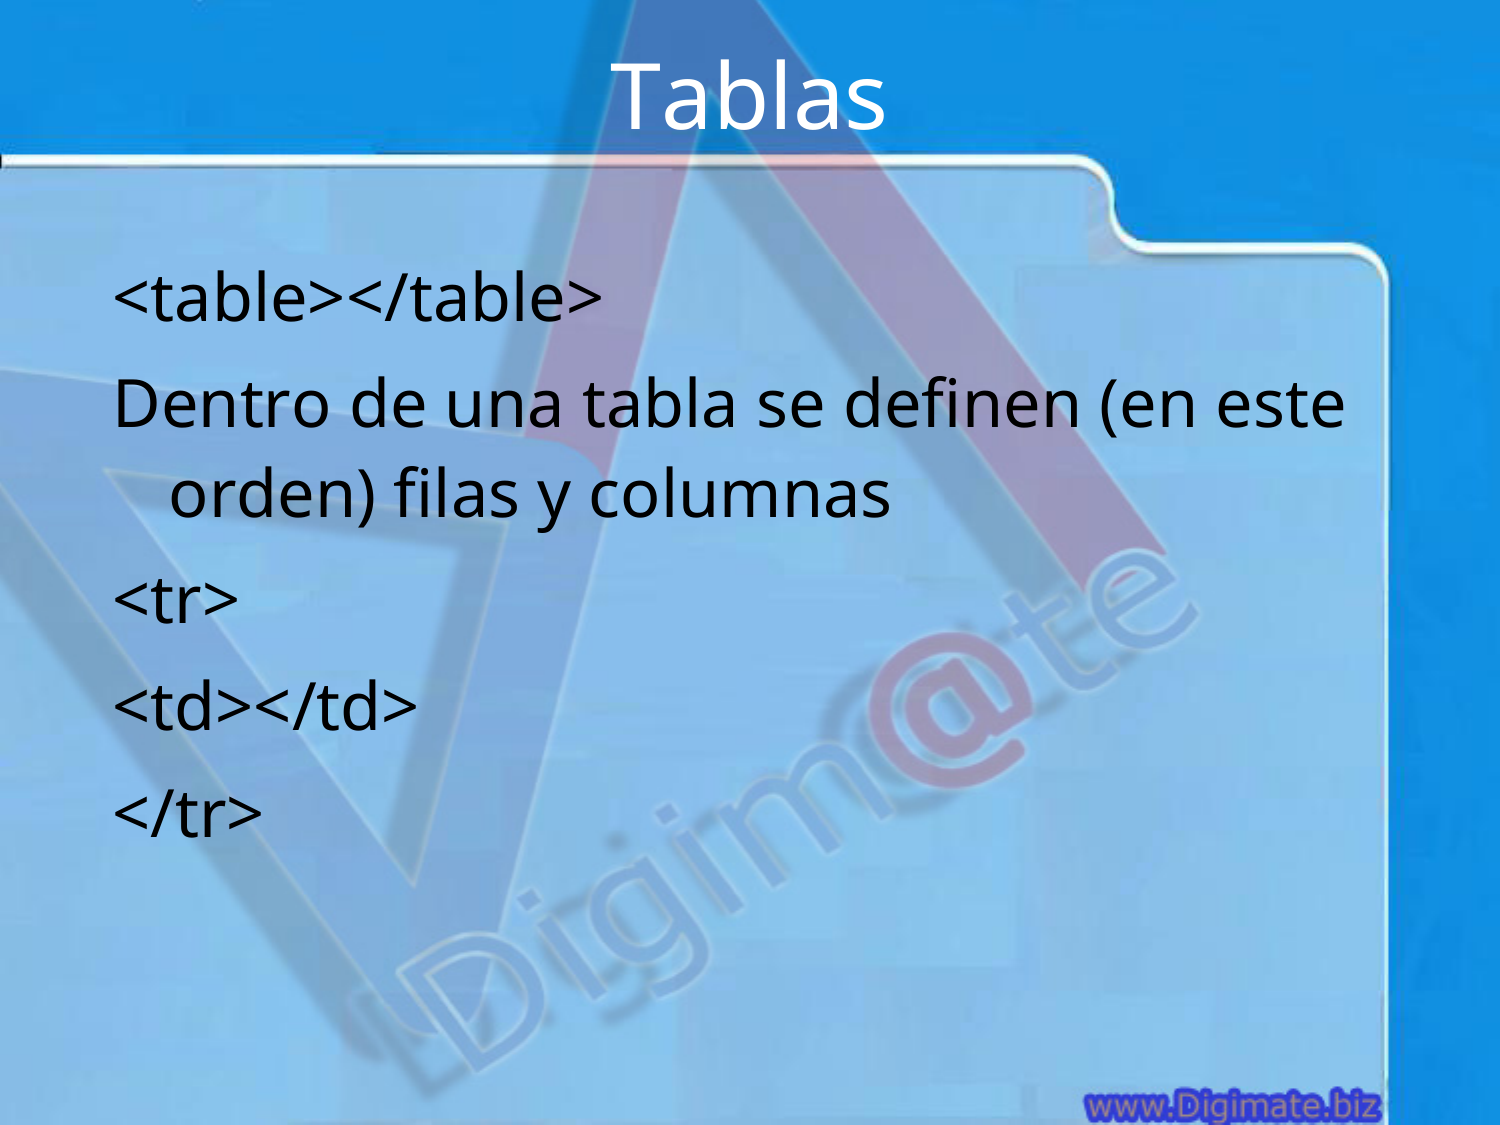

# Tablas
<table></table>
Dentro de una tabla se definen (en este orden) filas y columnas
<tr>
<td></td>
</tr>